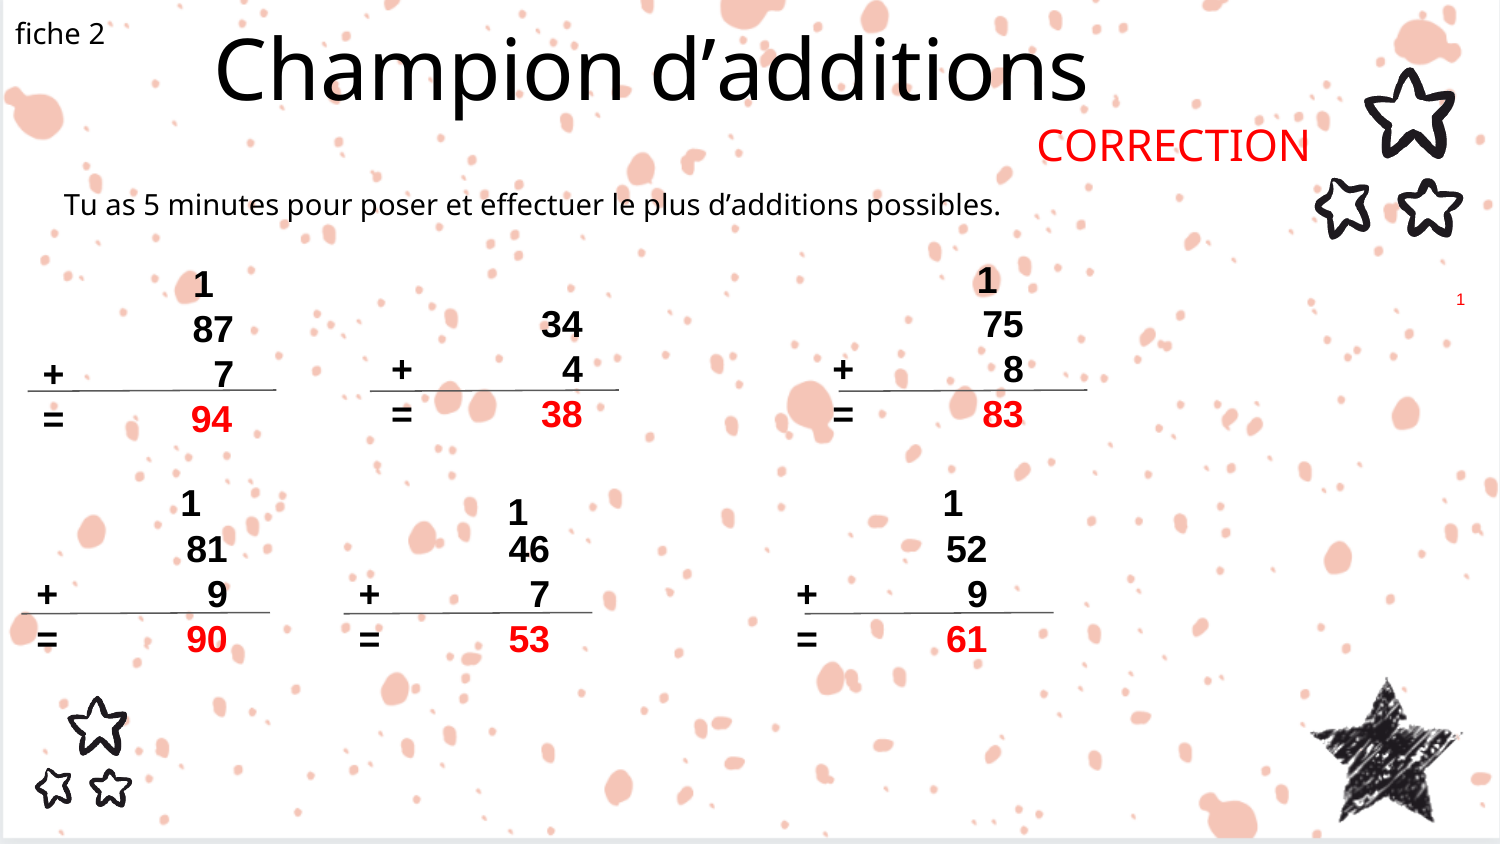

fiche 2
Champion d’additions
CORRECTION
Tu as 5 minutes pour poser et effectuer le plus d’additions possibles.
1
1
1
 		34
+ 		 4
= 		38
 		75
+ 		 8
= 		83
 		87
+ 		 7
= 	 94
1
1
1
 		81
+ 		 9
= 		90
 		46
+ 		 7
= 		53
 		52
+ 		 9
= 		61